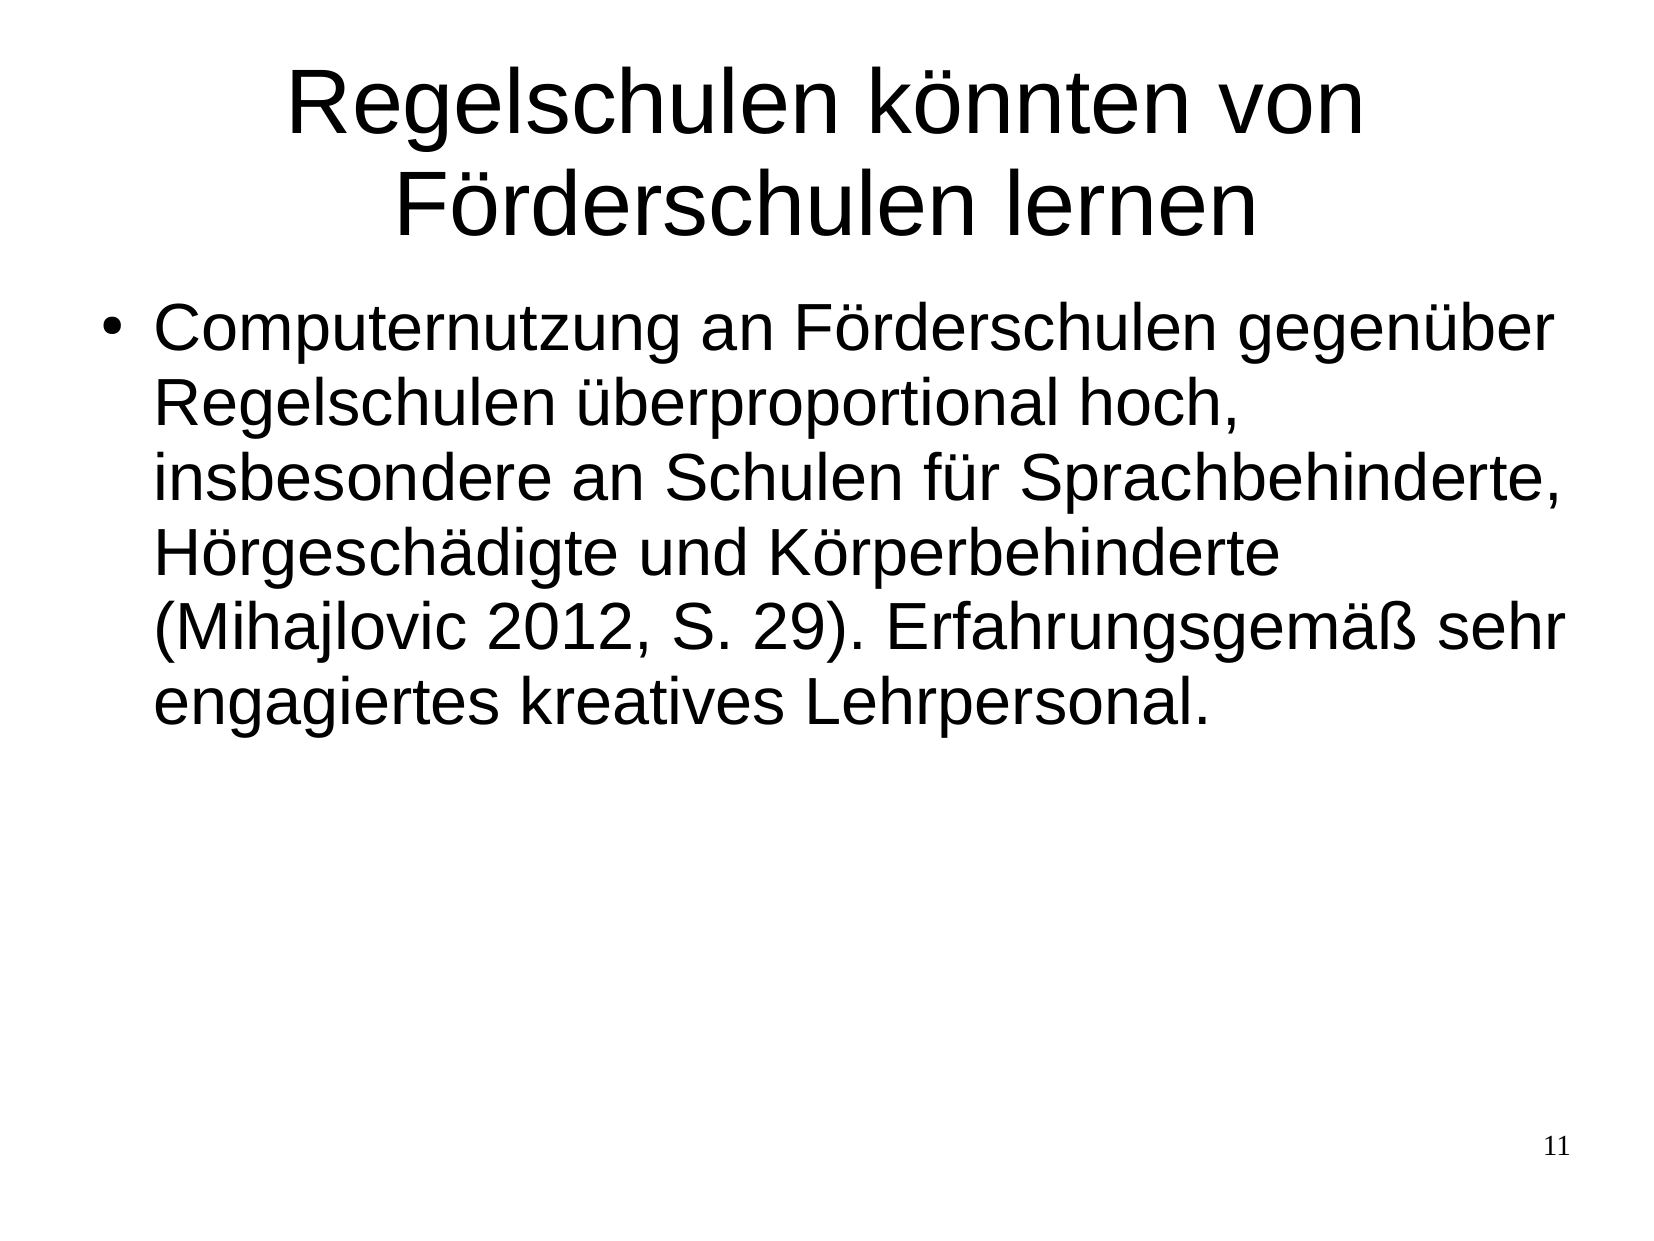

# Regelschulen könnten von Förderschulen lernen
Computernutzung an Förderschulen gegenüber Regelschulen überproportional hoch, insbesondere an Schulen für Sprachbehinderte, Hörgeschädigte und Körperbehinderte (Mihajlovic 2012, S. 29). Erfahrungsgemäß sehr engagiertes kreatives Lehrpersonal.
11